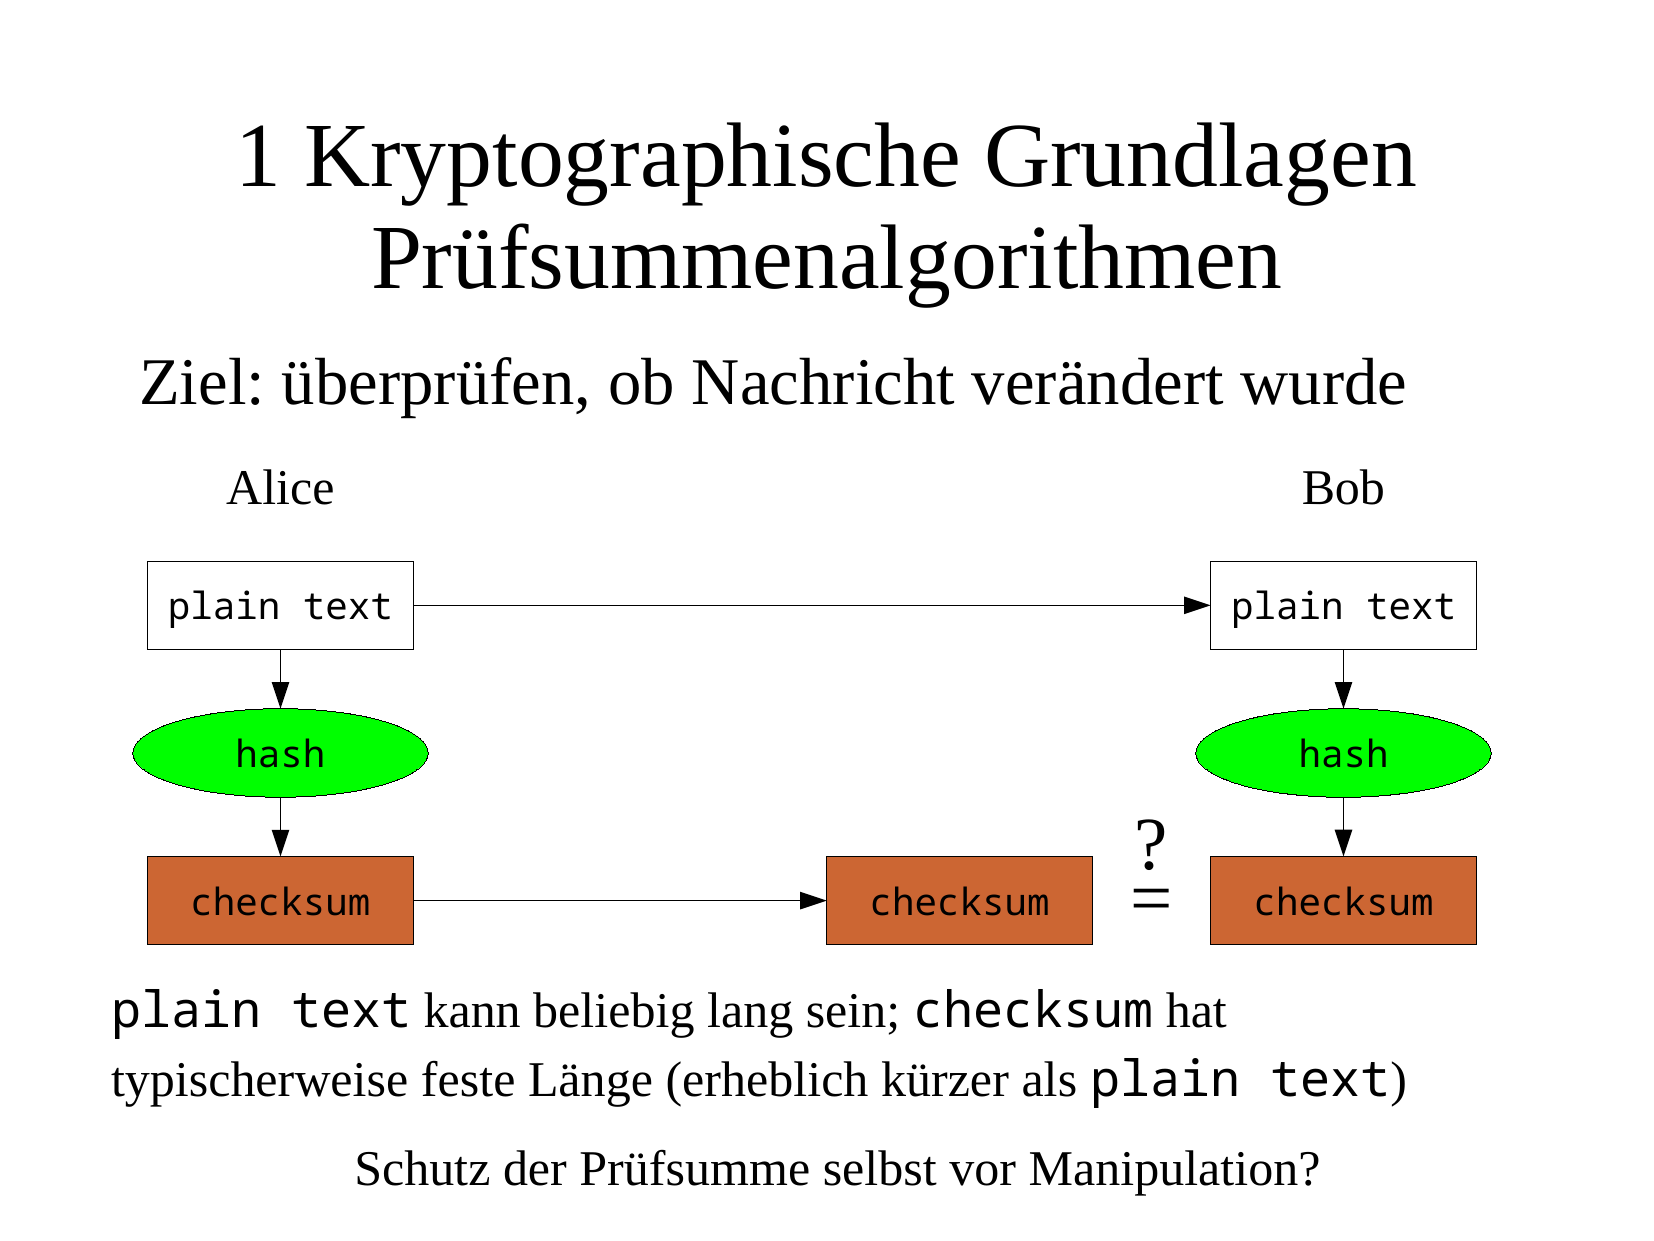

# 1 Kryptographische Grundlagen Prüfsummenalgorithmen
Ziel: überprüfen, ob Nachricht verändert wurde
Alice
Bob
plain text
plain text
checksum
hash
checksum
hash
checksum
?
=
plain text kann beliebig lang sein; checksum hat typischerweise feste Länge (erheblich kürzer als plain text)
Schutz der Prüfsumme selbst vor Manipulation?